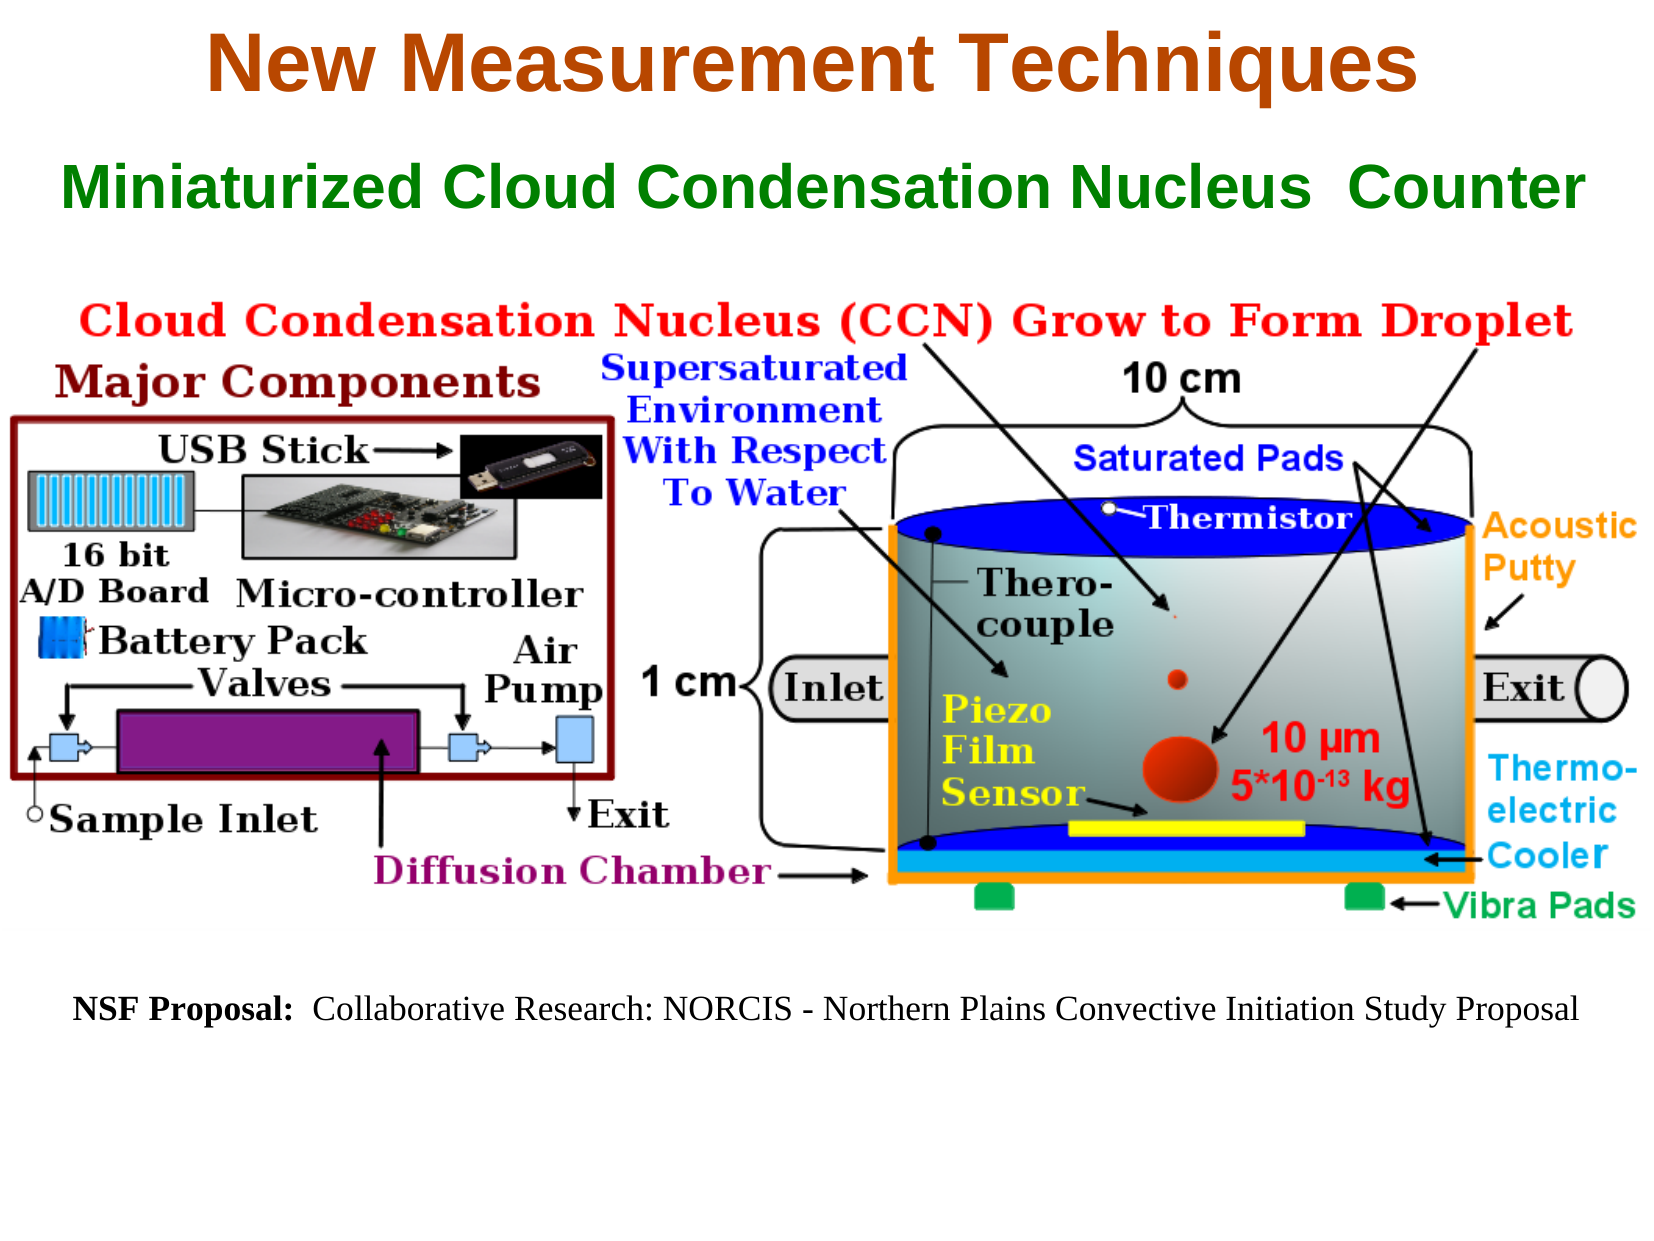

# New Measurement Techniques Miniaturized Cloud Condensation Nucleus Counter
NSF Proposal: Collaborative Research: NORCIS - Northern Plains Convective Initiation Study Proposal